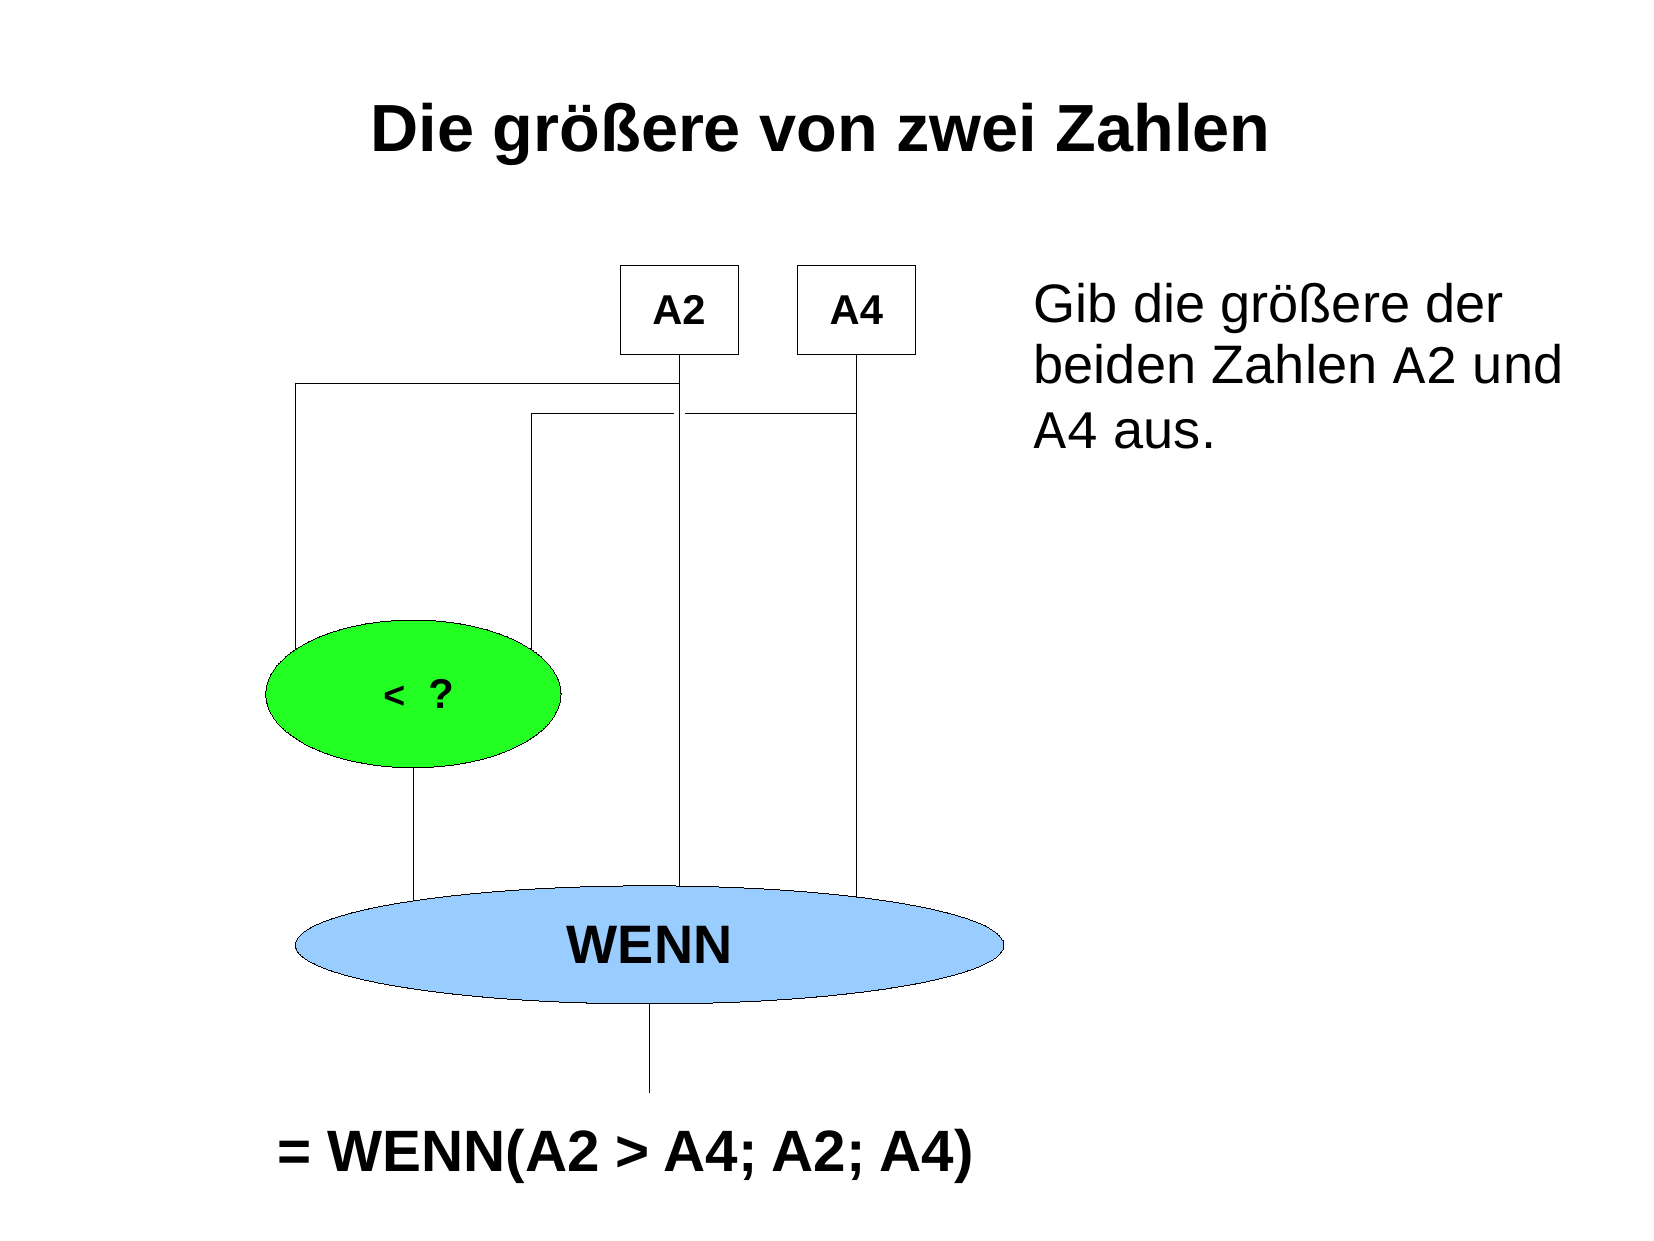

# Die größere von zwei Zahlen
A2
A4
Gib die größere der beiden Zahlen A2 und A4 aus.
 < ?
WENN
= WENN(A2 > A4; A2; A4)